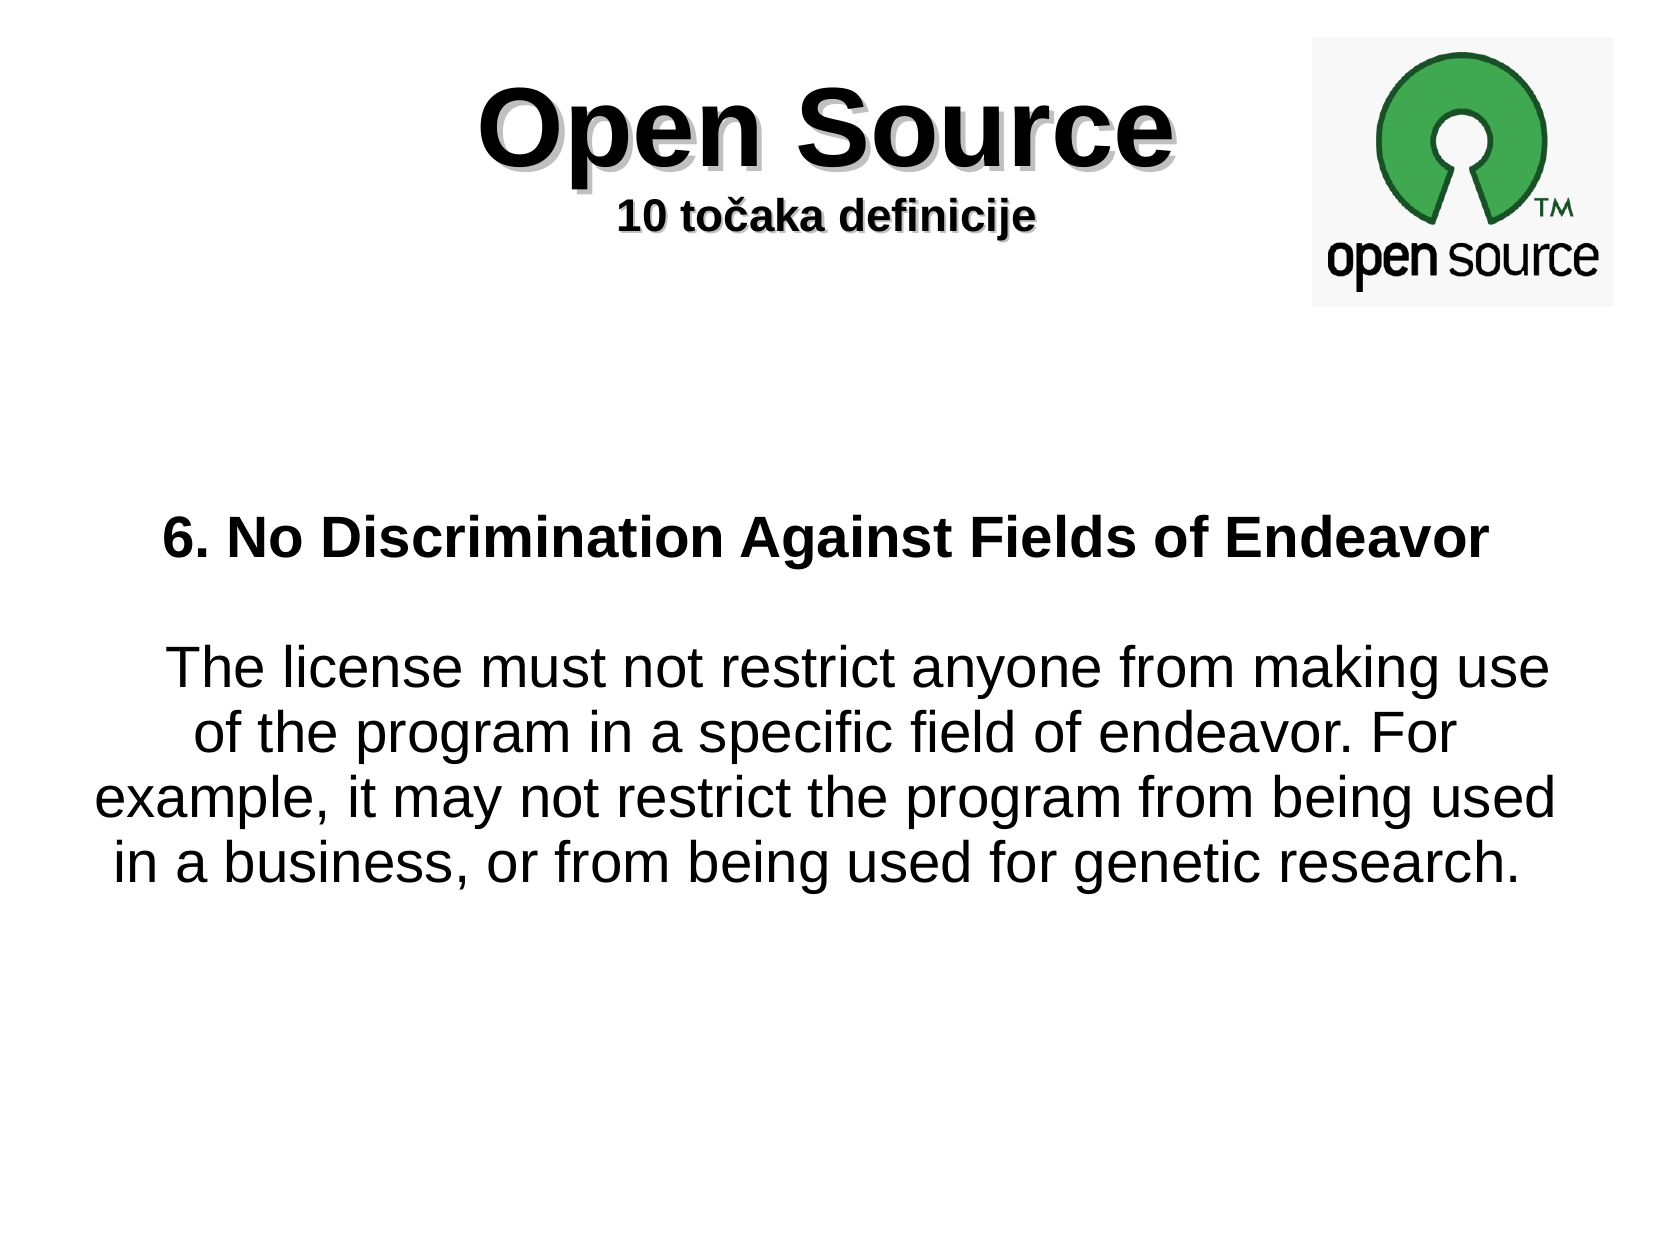

Open Source
10 točaka definicije
# 6. No Discrimination Against Fields of Endeavor
 The license must not restrict anyone from making use of the program in a specific field of endeavor. For example, it may not restrict the program from being used in a business, or from being used for genetic research.